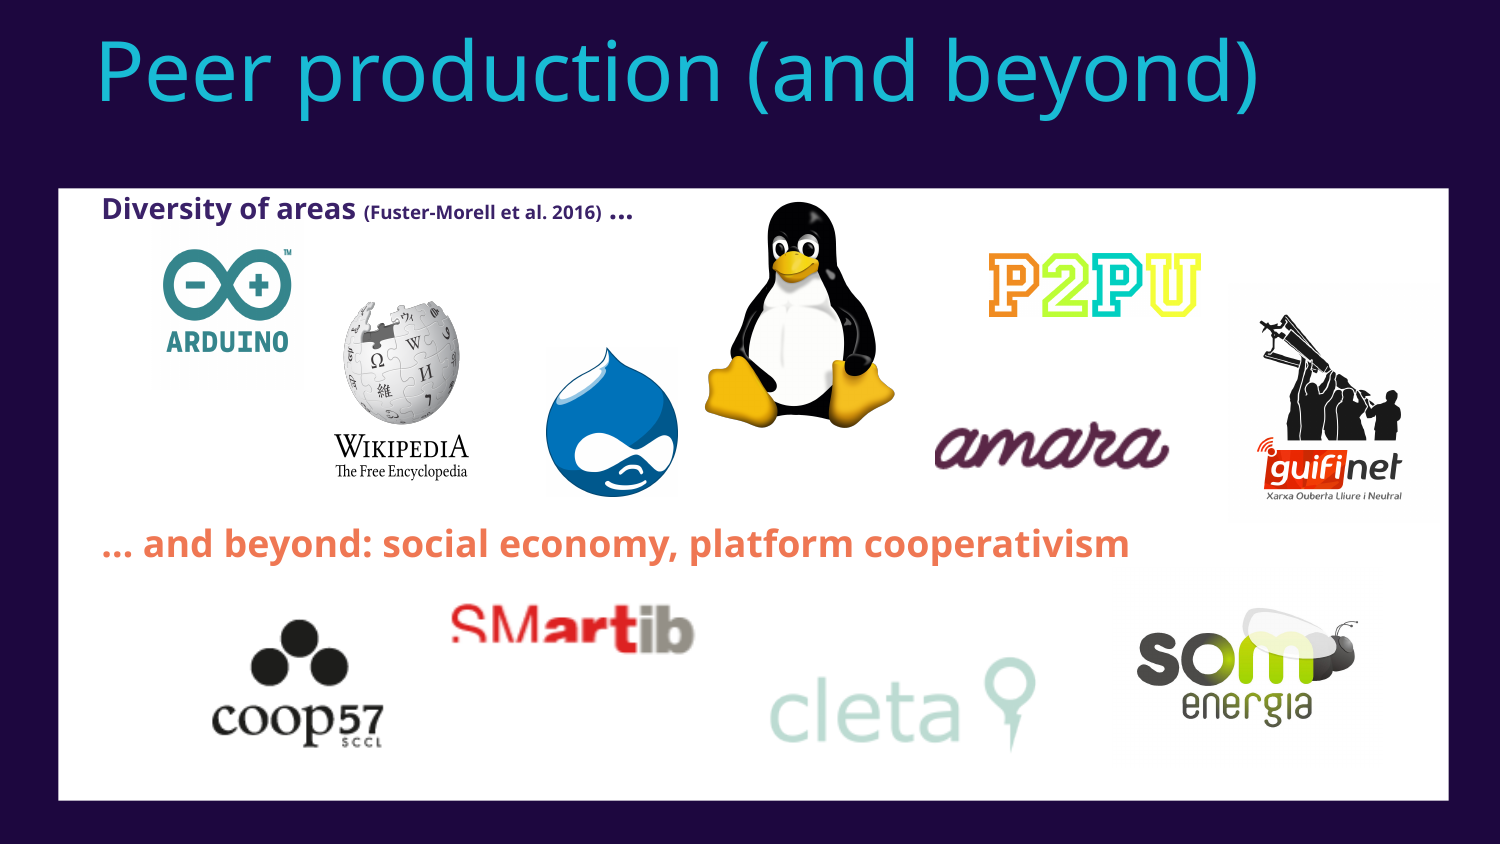

# Peer production (and beyond)
Diversity of areas (Fuster-Morell et al. 2016) ...
… and beyond: social economy, platform cooperativism